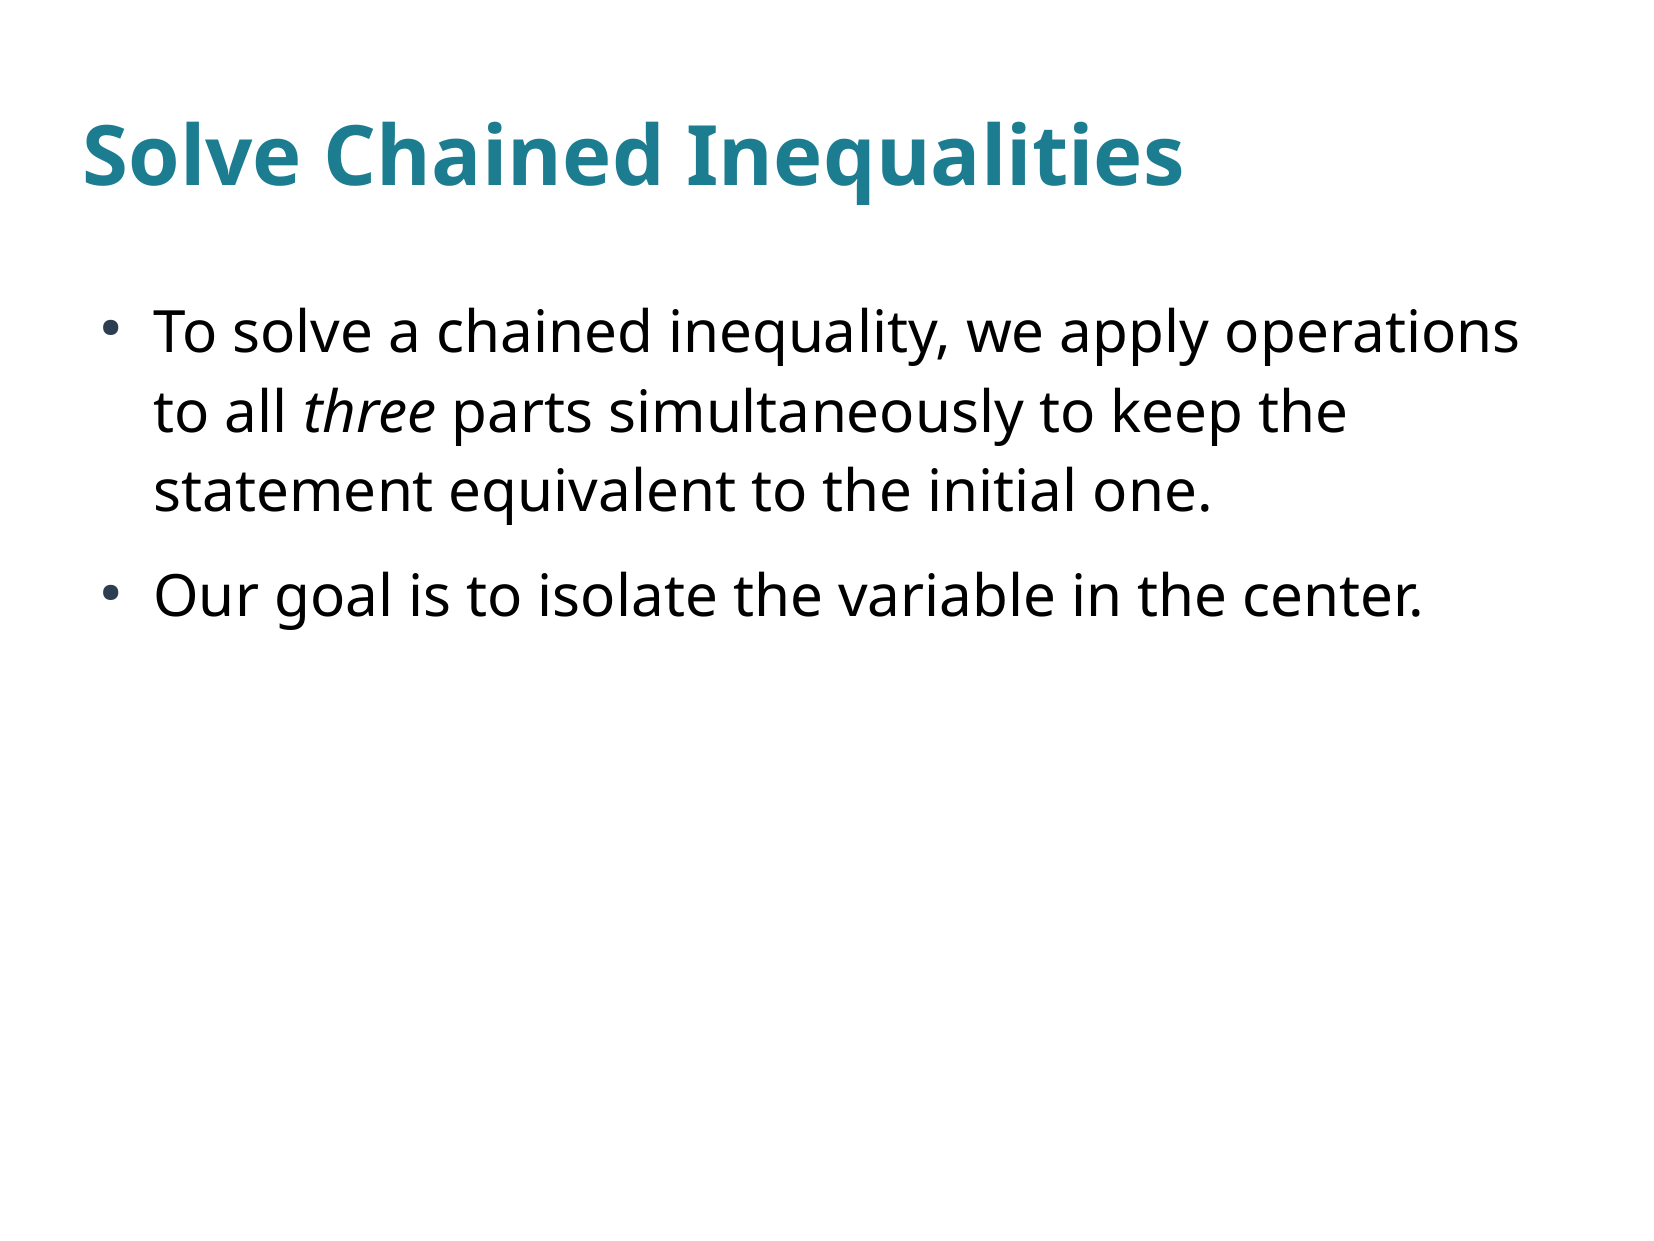

# Solve Chained Inequalities
To solve a chained inequality, we apply operations to all three parts simultaneously to keep the statement equivalent to the initial one.
Our goal is to isolate the variable in the center.